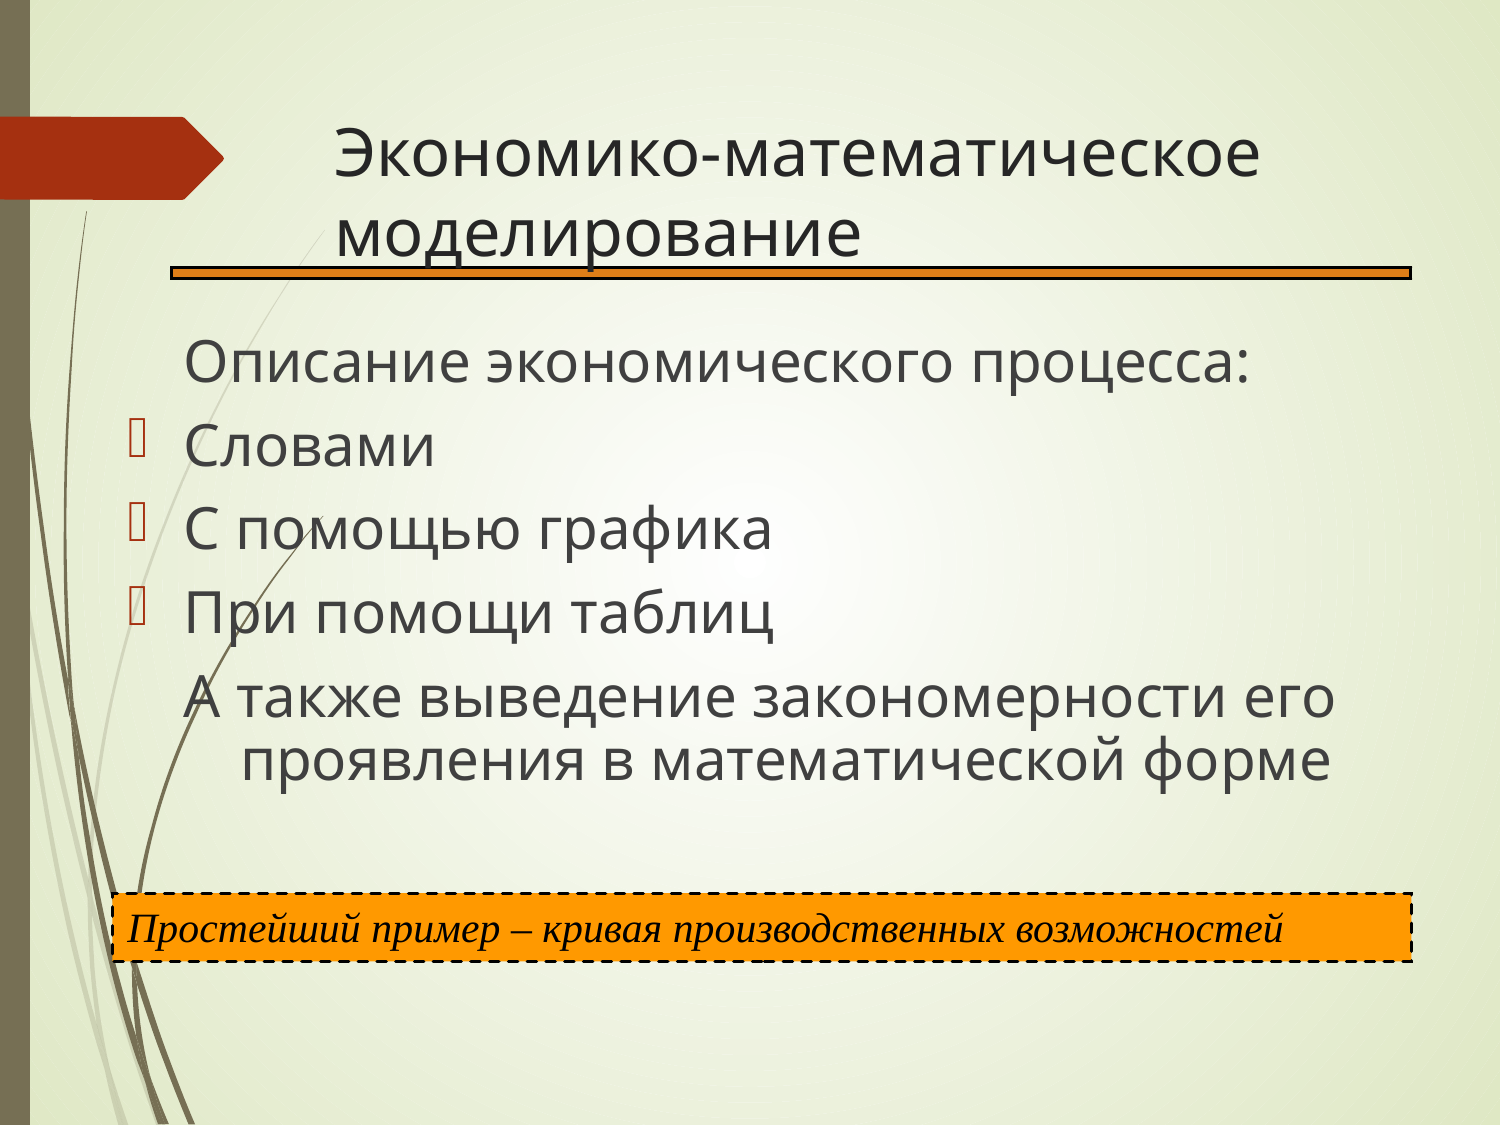

# Экономико-математическое моделирование
Описание экономического процесса:
Словами
С помощью графика
При помощи таблиц
А также выведение закономерности его проявления в математической форме
Простейший пример – кривая производственных возможностей